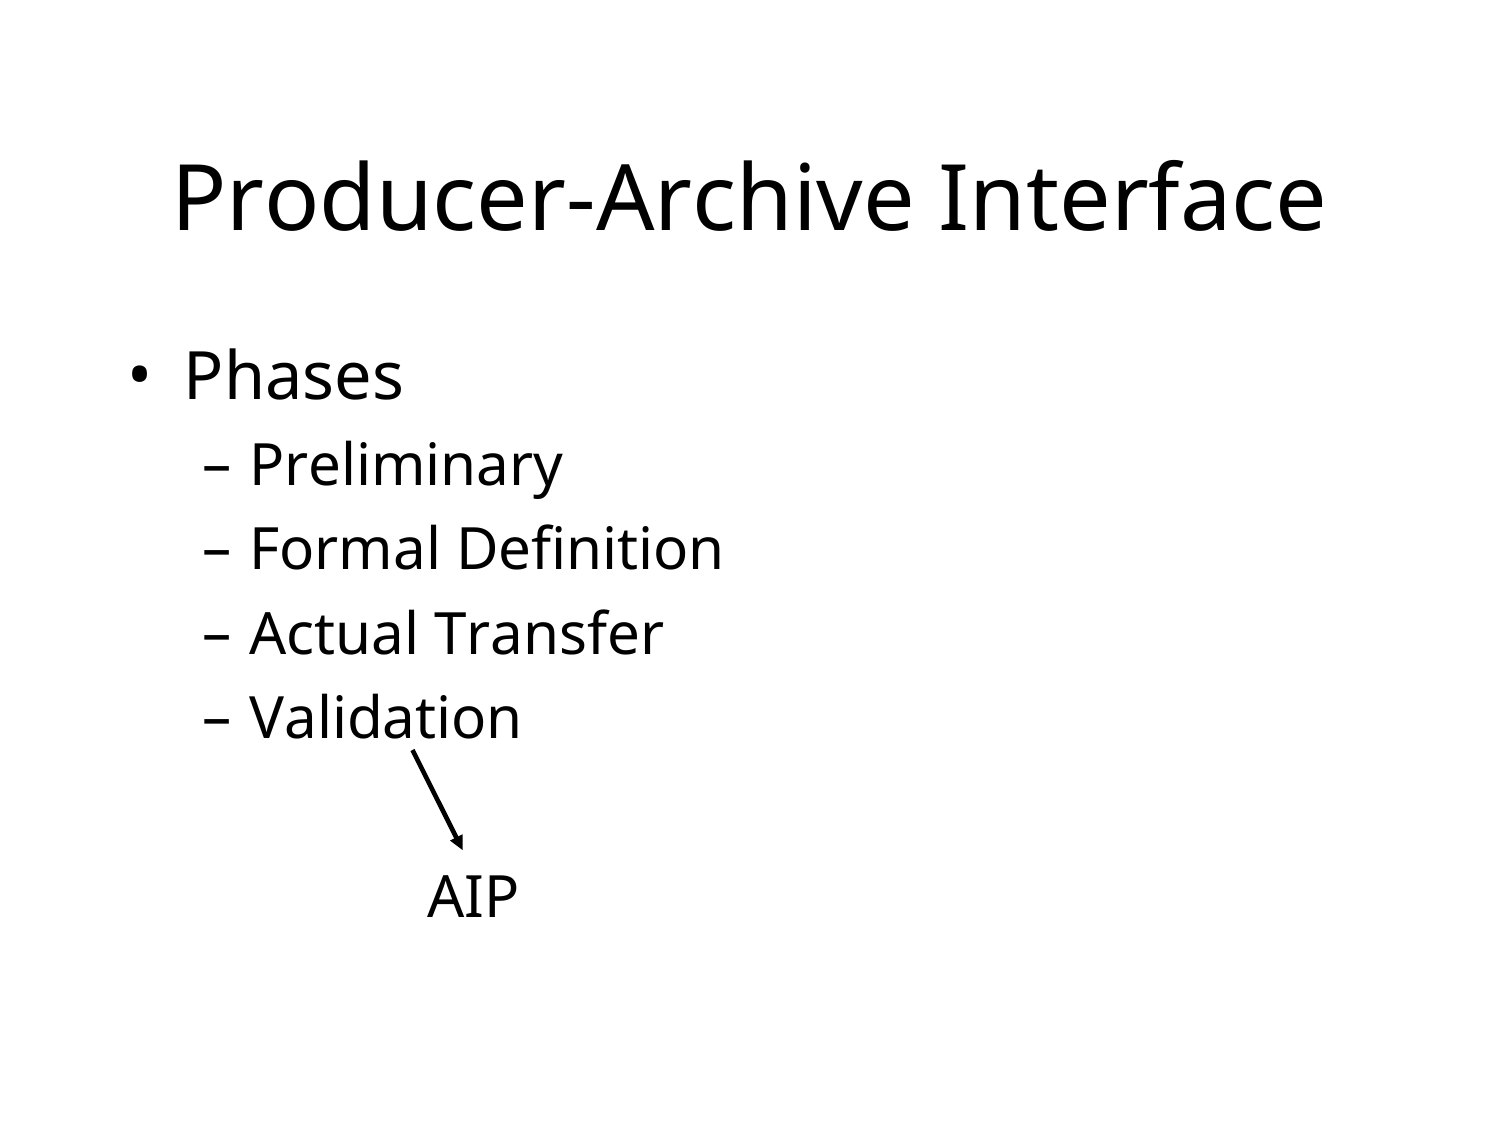

# Producer-Archive Interface
Phases
Preliminary
Formal Definition
Actual Transfer
Validation
AIP